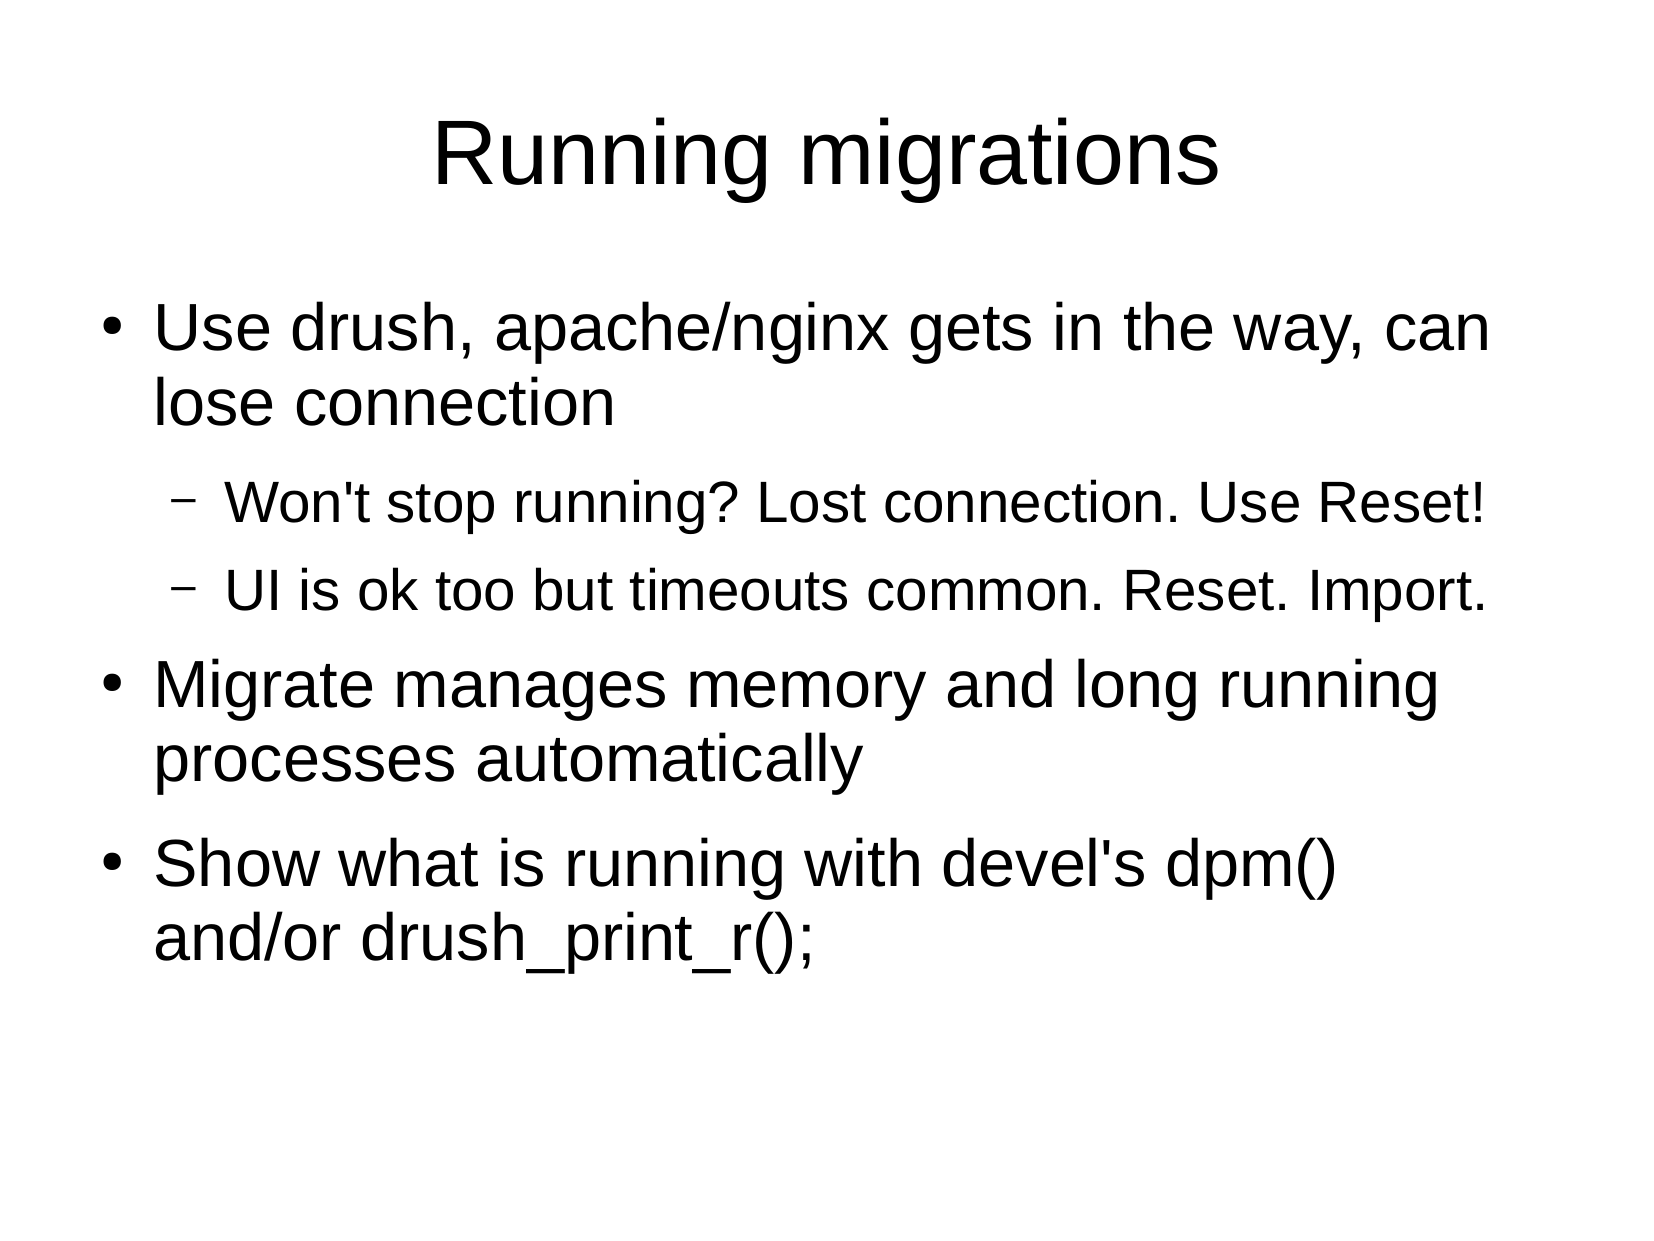

# Running migrations
Use drush, apache/nginx gets in the way, can lose connection
Won't stop running? Lost connection. Use Reset!
UI is ok too but timeouts common. Reset. Import.
Migrate manages memory and long running processes automatically
Show what is running with devel's dpm() and/or drush_print_r();